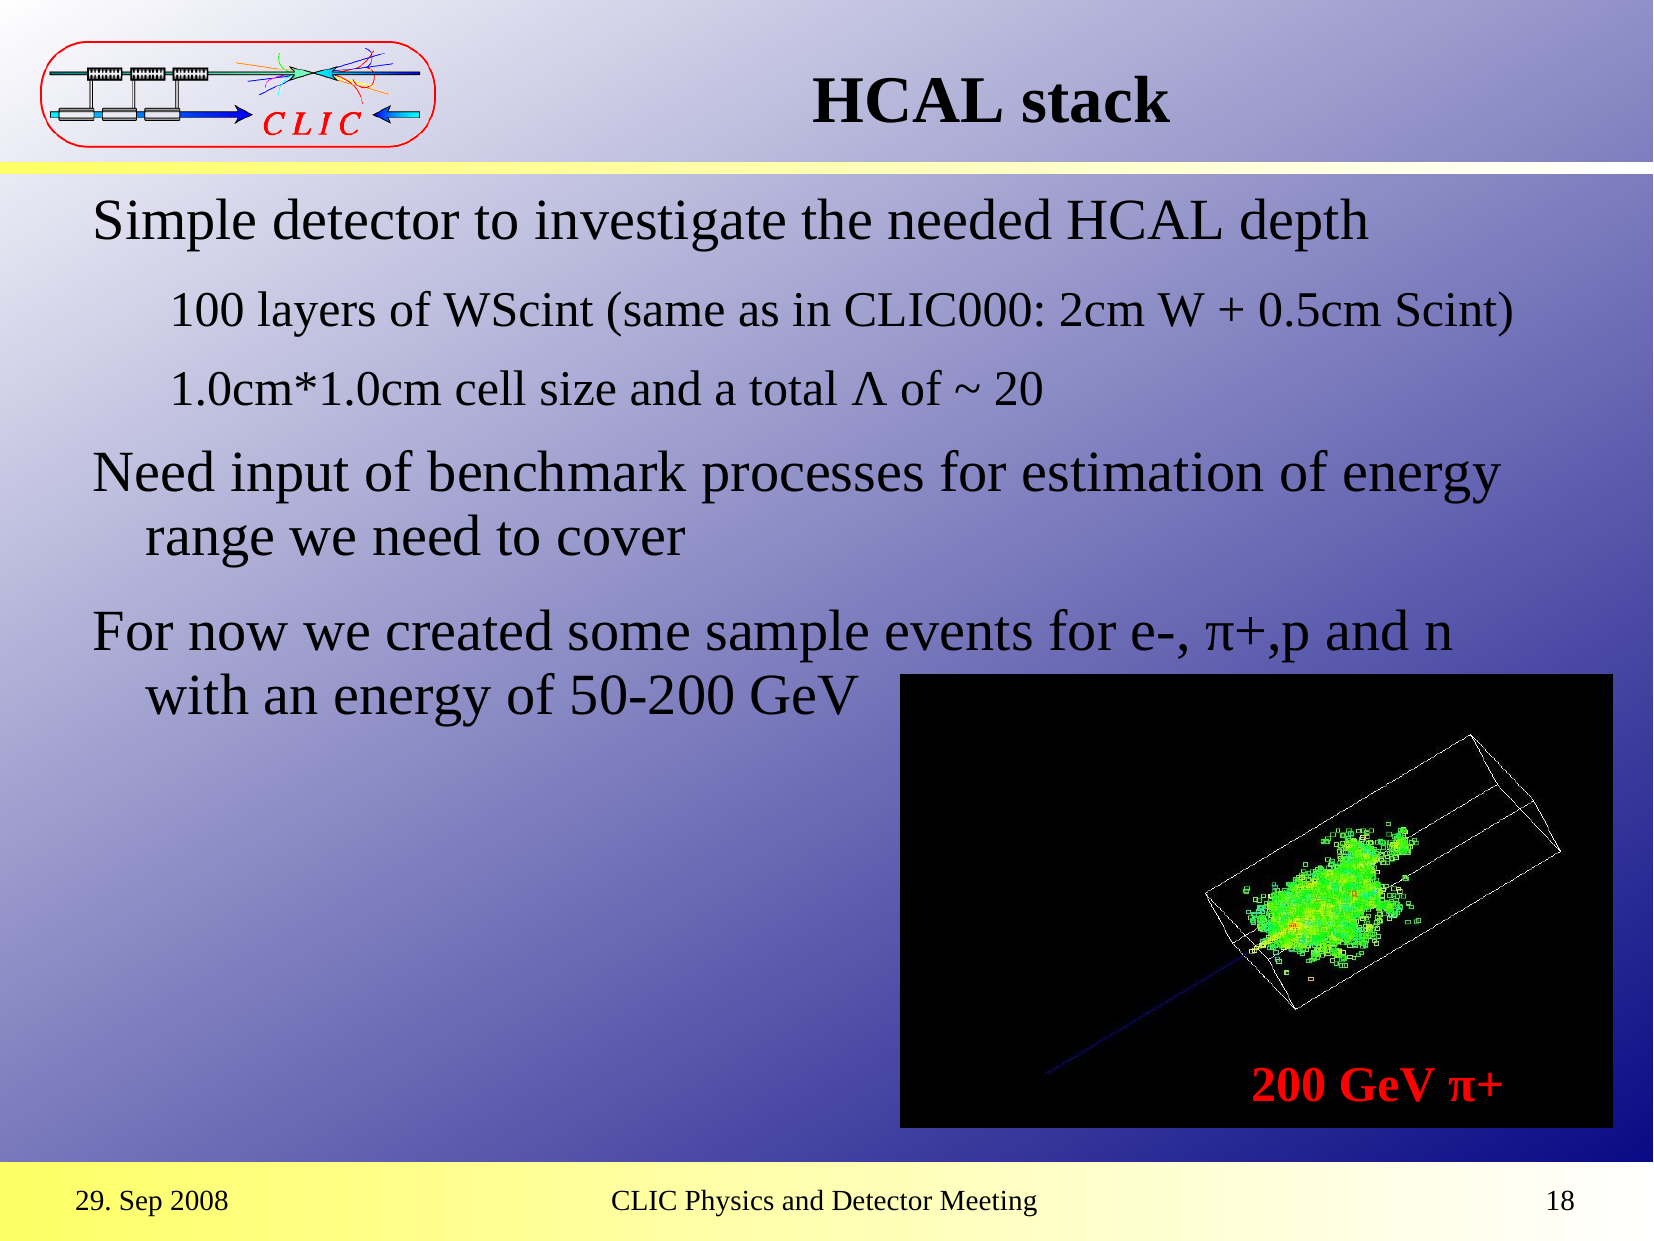

# HCAL stack
Simple detector to investigate the needed HCAL depth
100 layers of WScint (same as in CLIC000: 2cm W + 0.5cm Scint)
1.0cm*1.0cm cell size and a total Λ of ~ 20
Need input of benchmark processes for estimation of energy range we need to cover
For now we created some sample events for e-, π+,p and n with an energy of 50-200 GeV
200 GeV π+
29. Sep 2008
CLIC Physics and Detector Meeting
18